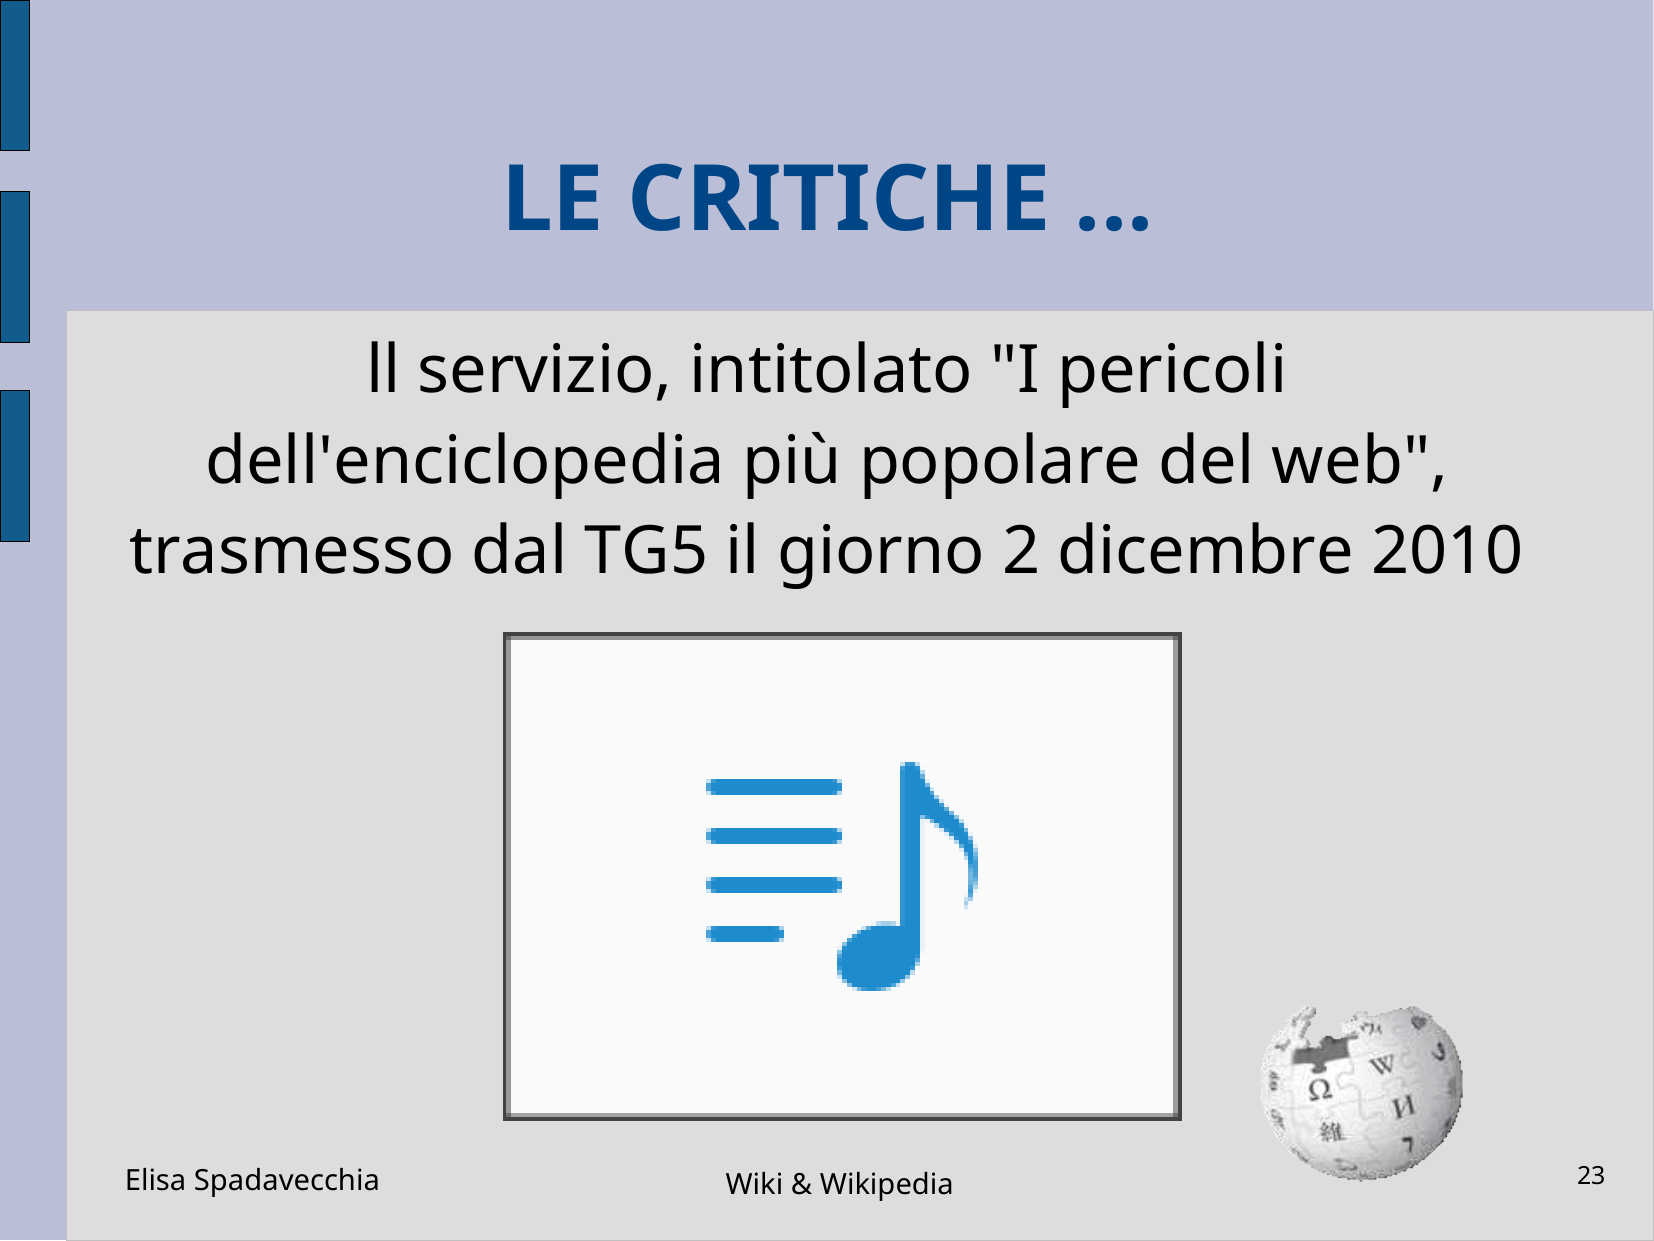

# LE CRITICHE ...
ll servizio, intitolato "I pericoli dell'enciclopedia più popolare del web", trasmesso dal TG5 il giorno 2 dicembre 2010
Elisa Spadavecchia
Wiki & Wikipedia